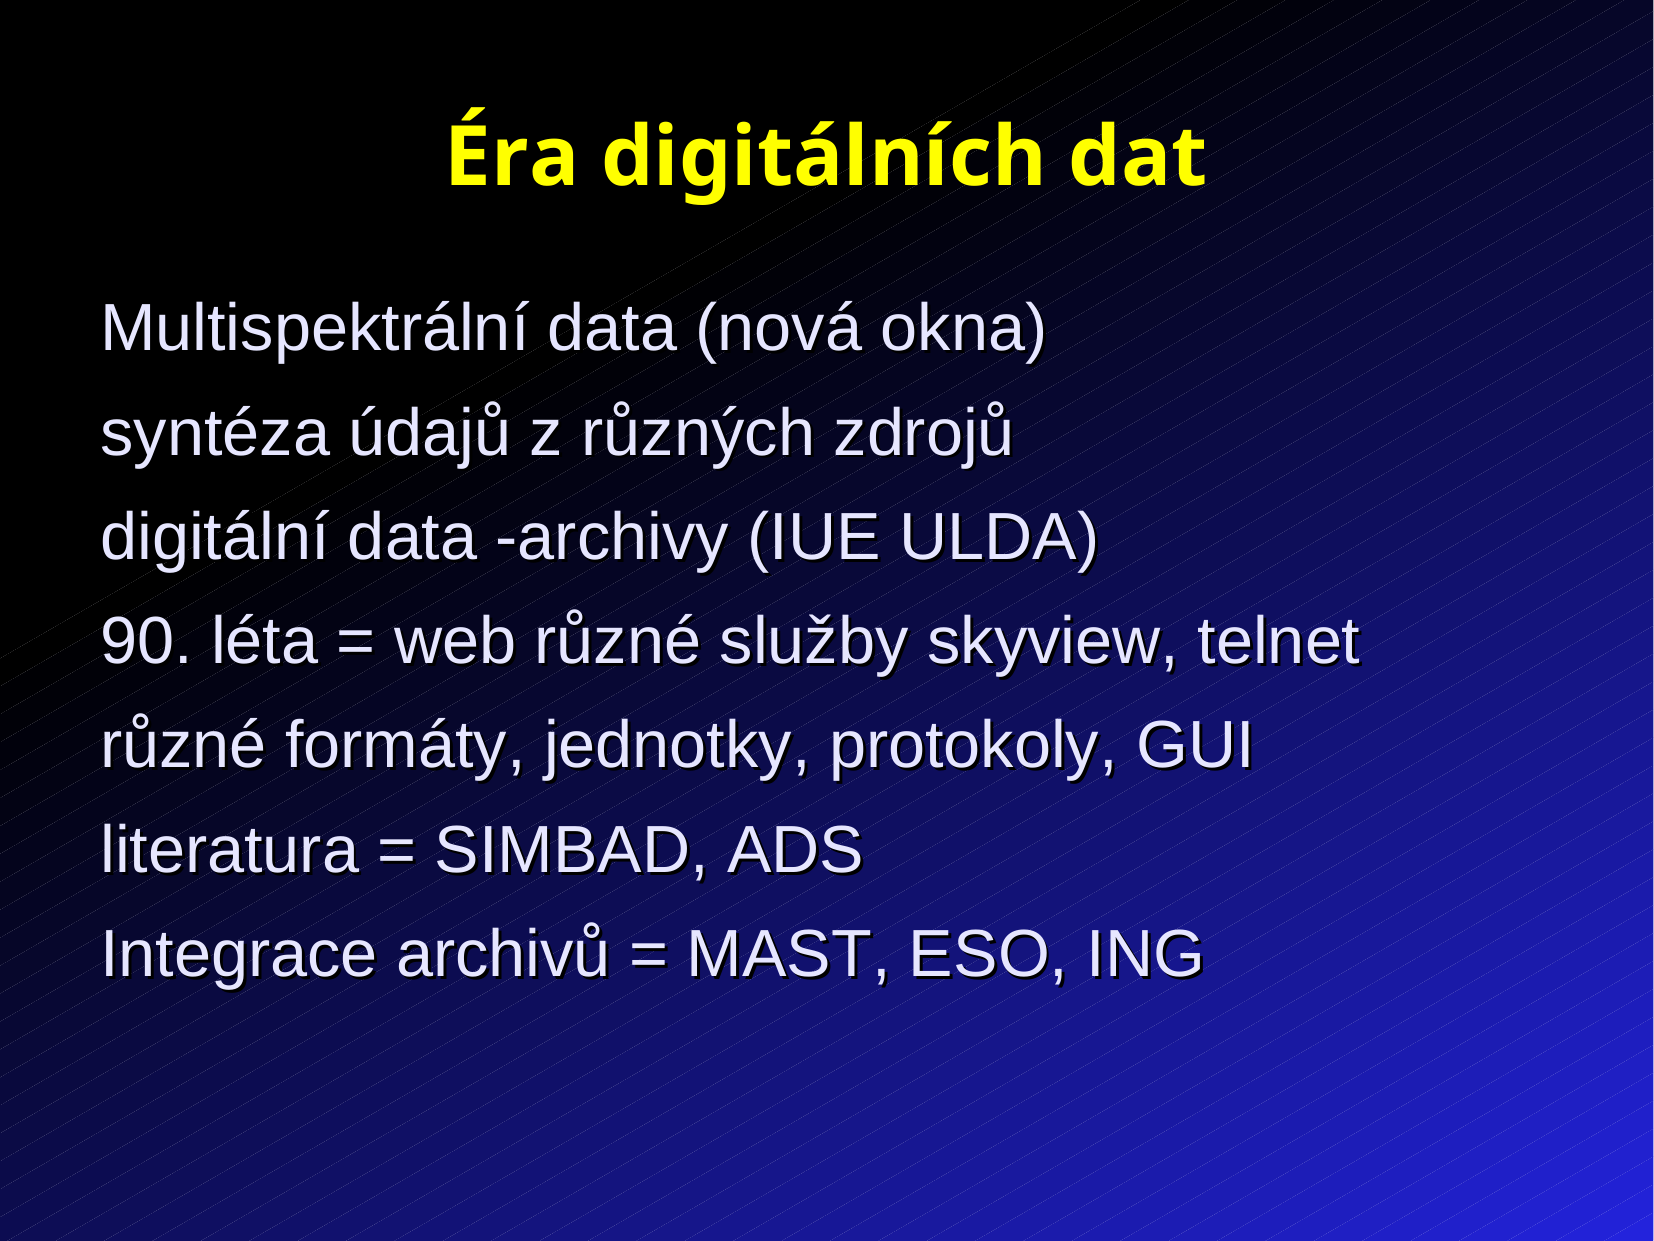

# Éra digitálních dat
Multispektrální data (nová okna)
syntéza údajů z různých zdrojů
digitální data -archivy (IUE ULDA)
90. léta = web různé služby skyview, telnet
různé formáty, jednotky, protokoly, GUI
literatura = SIMBAD, ADS
Integrace archivů = MAST, ESO, ING